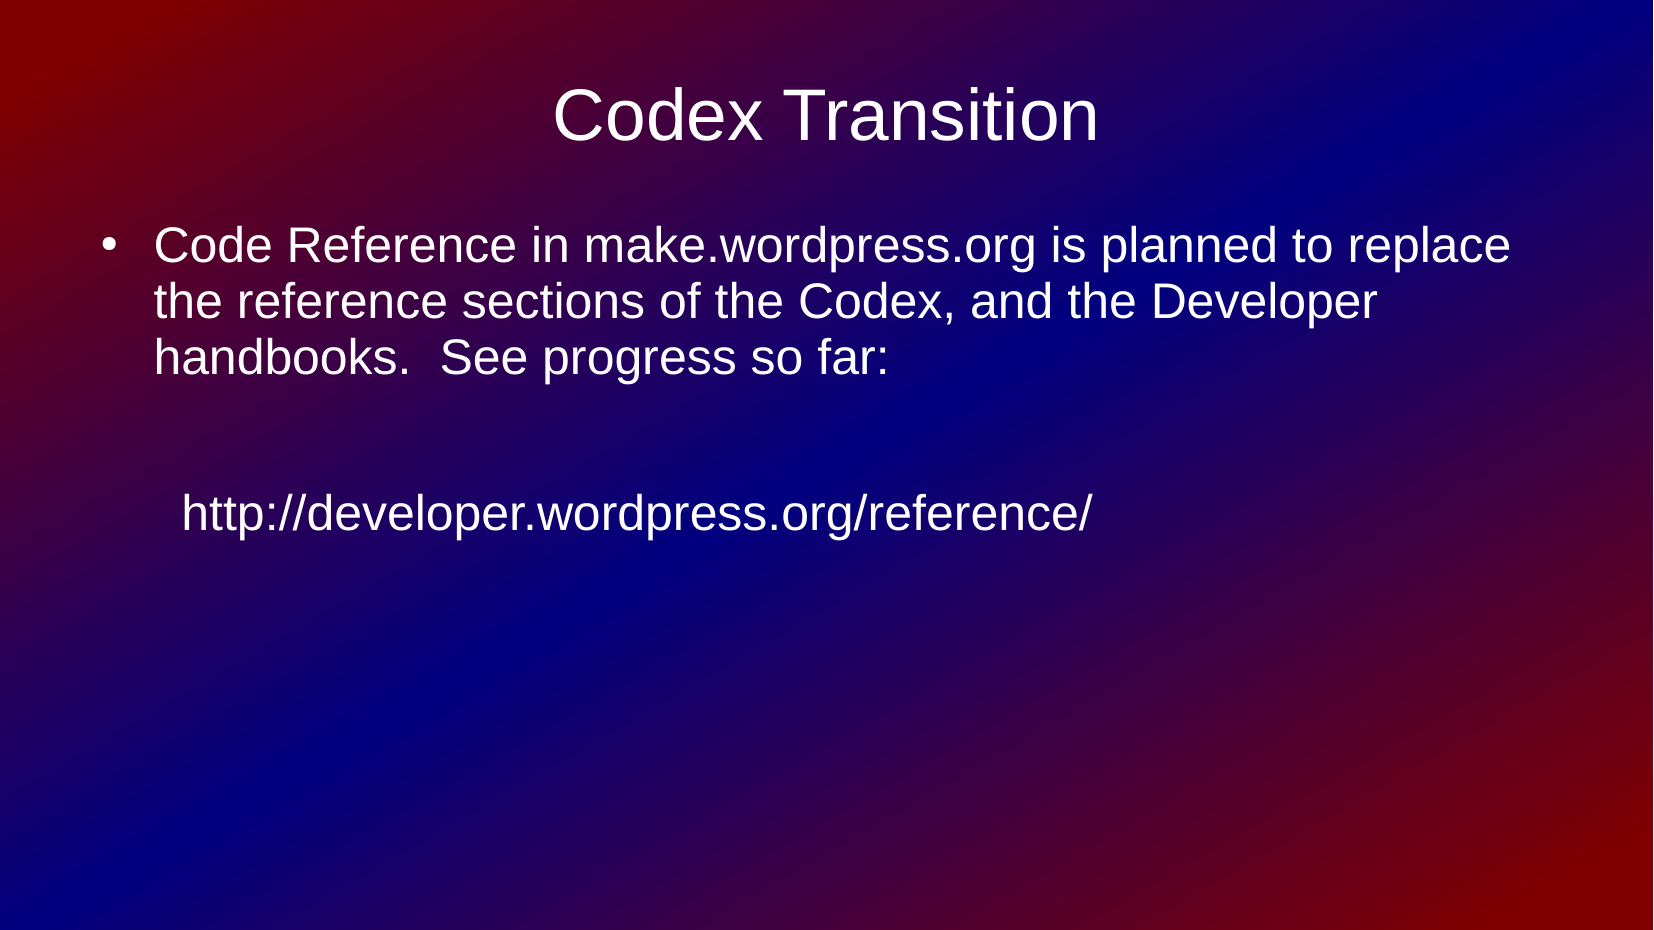

# Codex Transition
Code Reference in make.wordpress.org is planned to replace the reference sections of the Codex, and the Developer handbooks. See progress so far:
 http://developer.wordpress.org/reference/